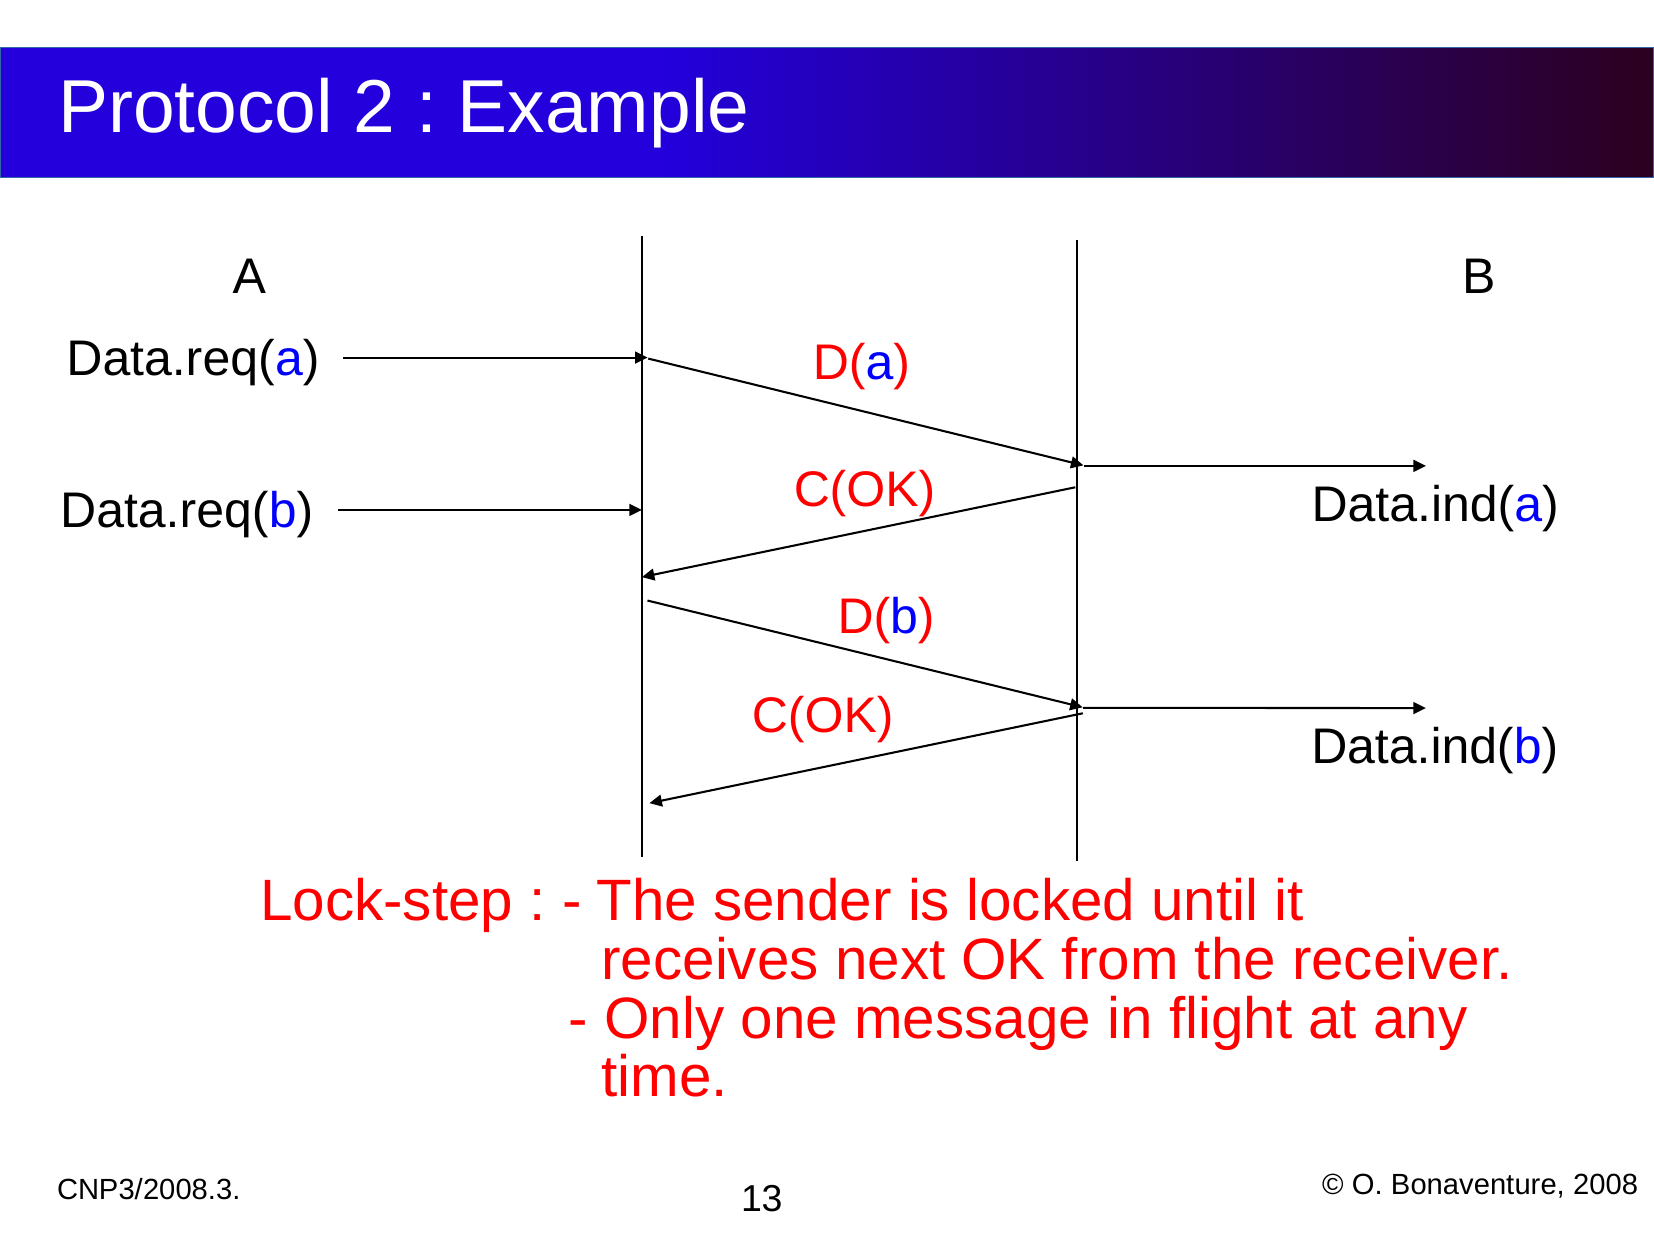

# Protocol 2 : Example
A B
Data.req(a)
D(a)
Data.ind(a)
C(OK)
Data.req(b)
D(b)
C(OK)
Data.ind(b)
Lock-step : - The sender is locked until it
 receives next OK from the receiver.
 - Only one message in flight at any
 time.
© O. Bonaventure, 2008
CNP3/2008.3.